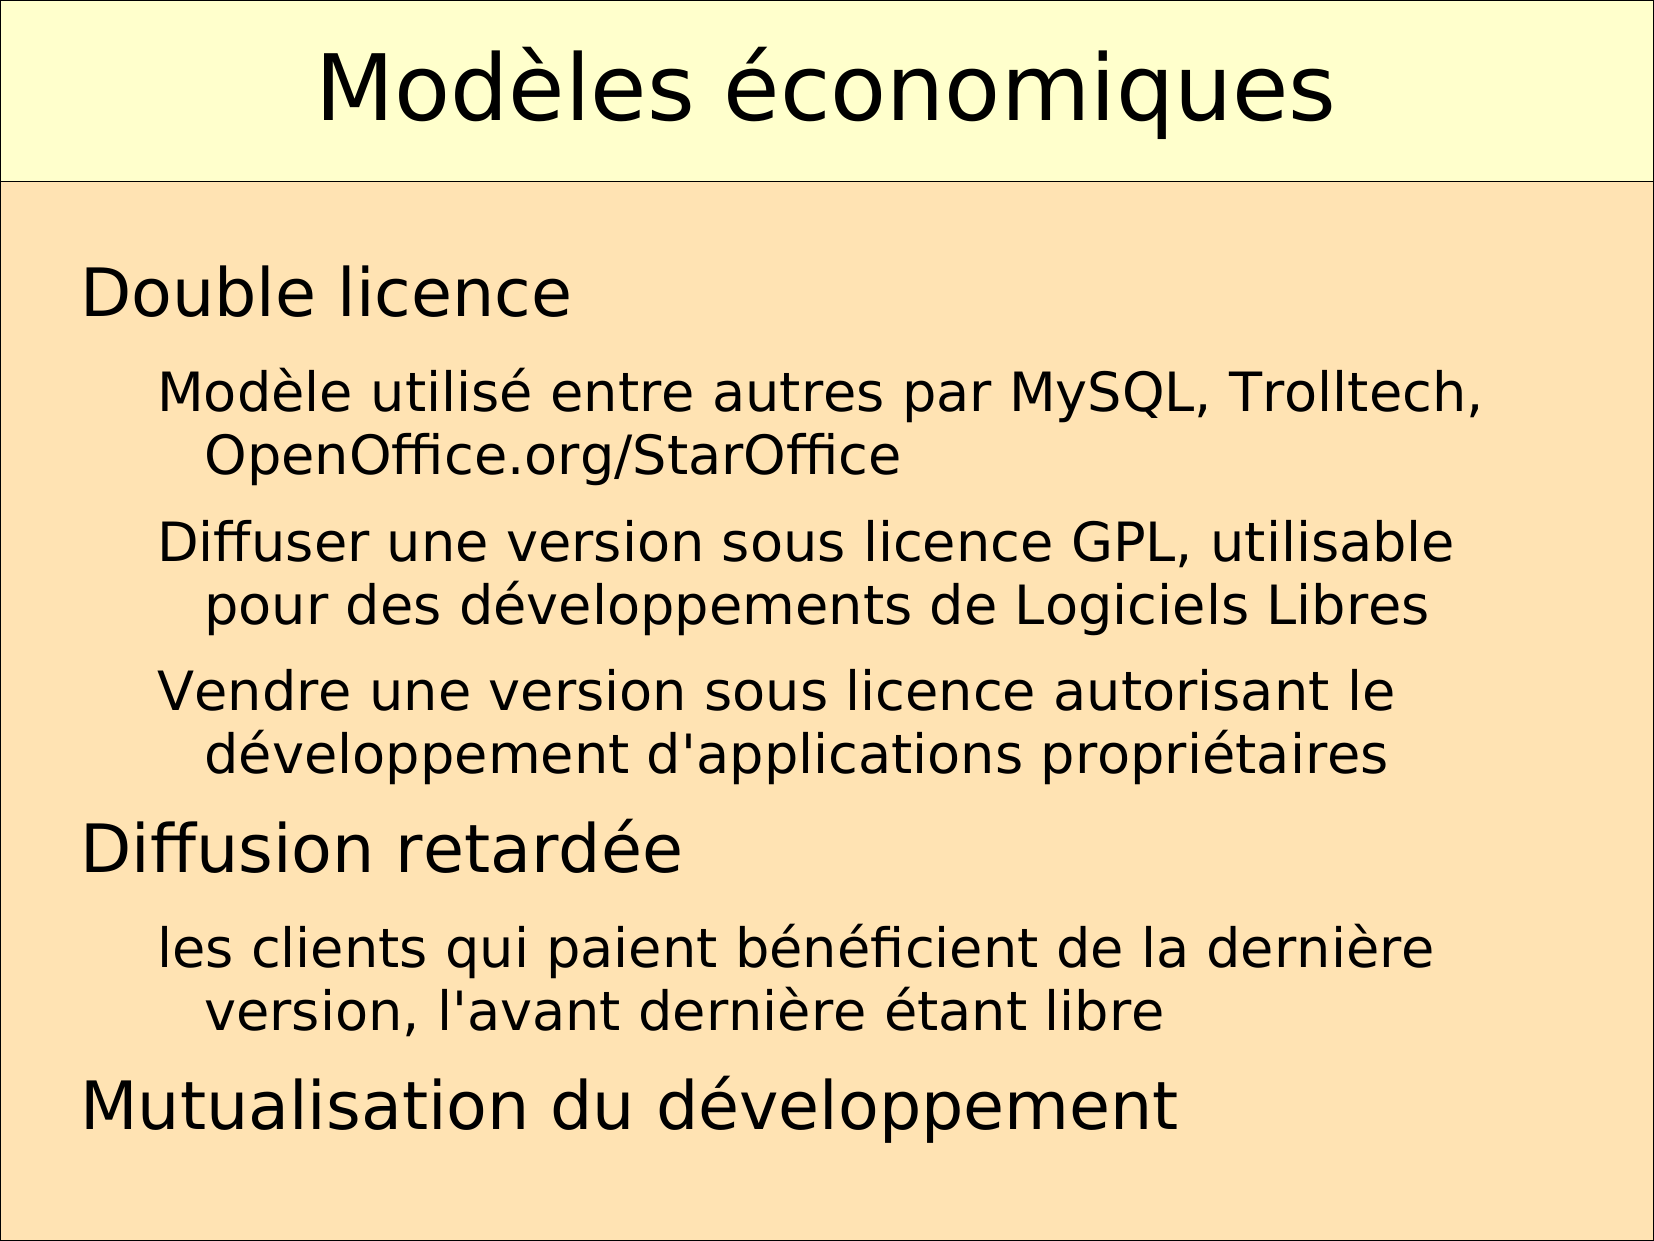

# Modèles économiques
Double licence
Modèle utilisé entre autres par MySQL, Trolltech, OpenOffice.org/StarOffice
Diffuser une version sous licence GPL, utilisable pour des développements de Logiciels Libres
Vendre une version sous licence autorisant le développement d'applications propriétaires
Diffusion retardée
les clients qui paient bénéficient de la dernière version, l'avant dernière étant libre
Mutualisation du développement